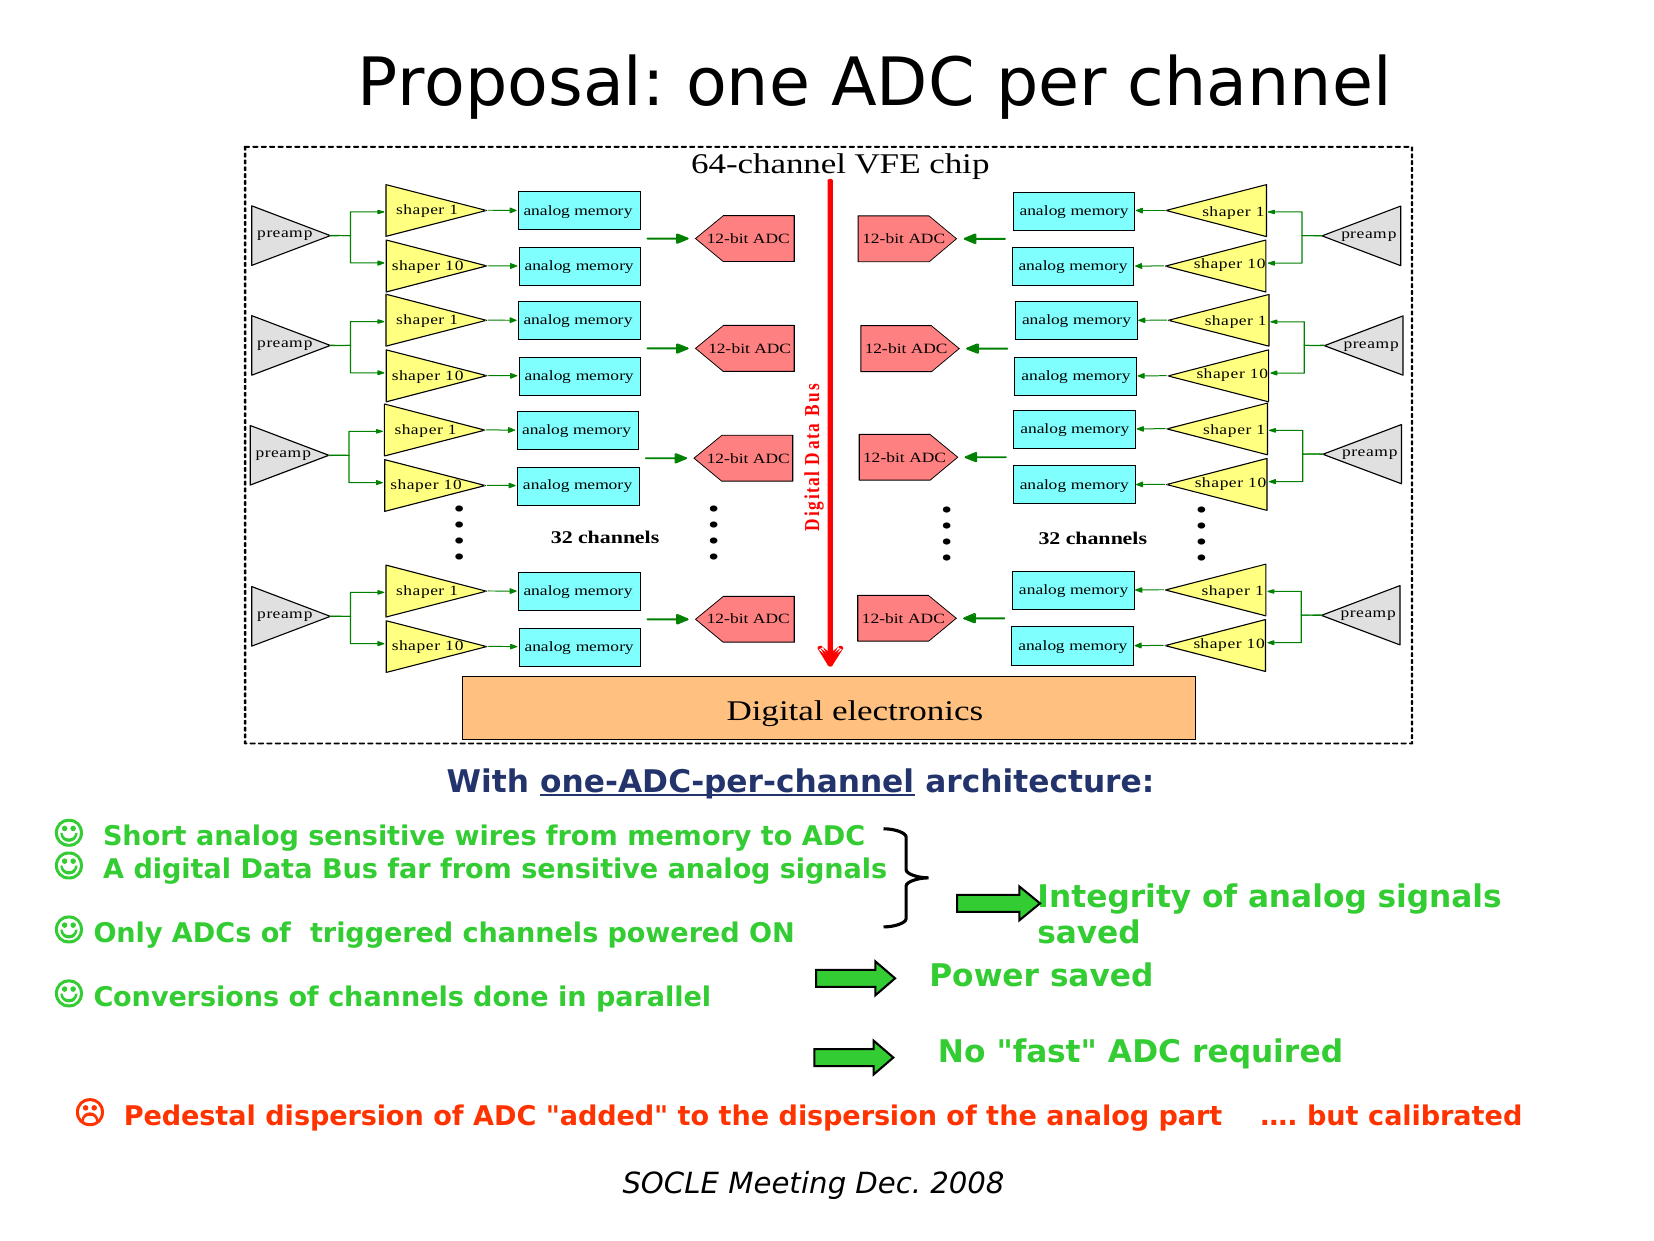

# Proposal: one ADC per channel
With one-ADC-per-channel architecture:
 Short analog sensitive wires from memory to ADC
 A digital Data Bus far from sensitive analog signals
 Only ADCs of triggered channels powered ON
 Conversions of channels done in parallel
Integrity of analog signals saved
 Power saved
 No "fast" ADC required
 Pedestal dispersion of ADC "added" to the dispersion of the analog part …. but calibrated